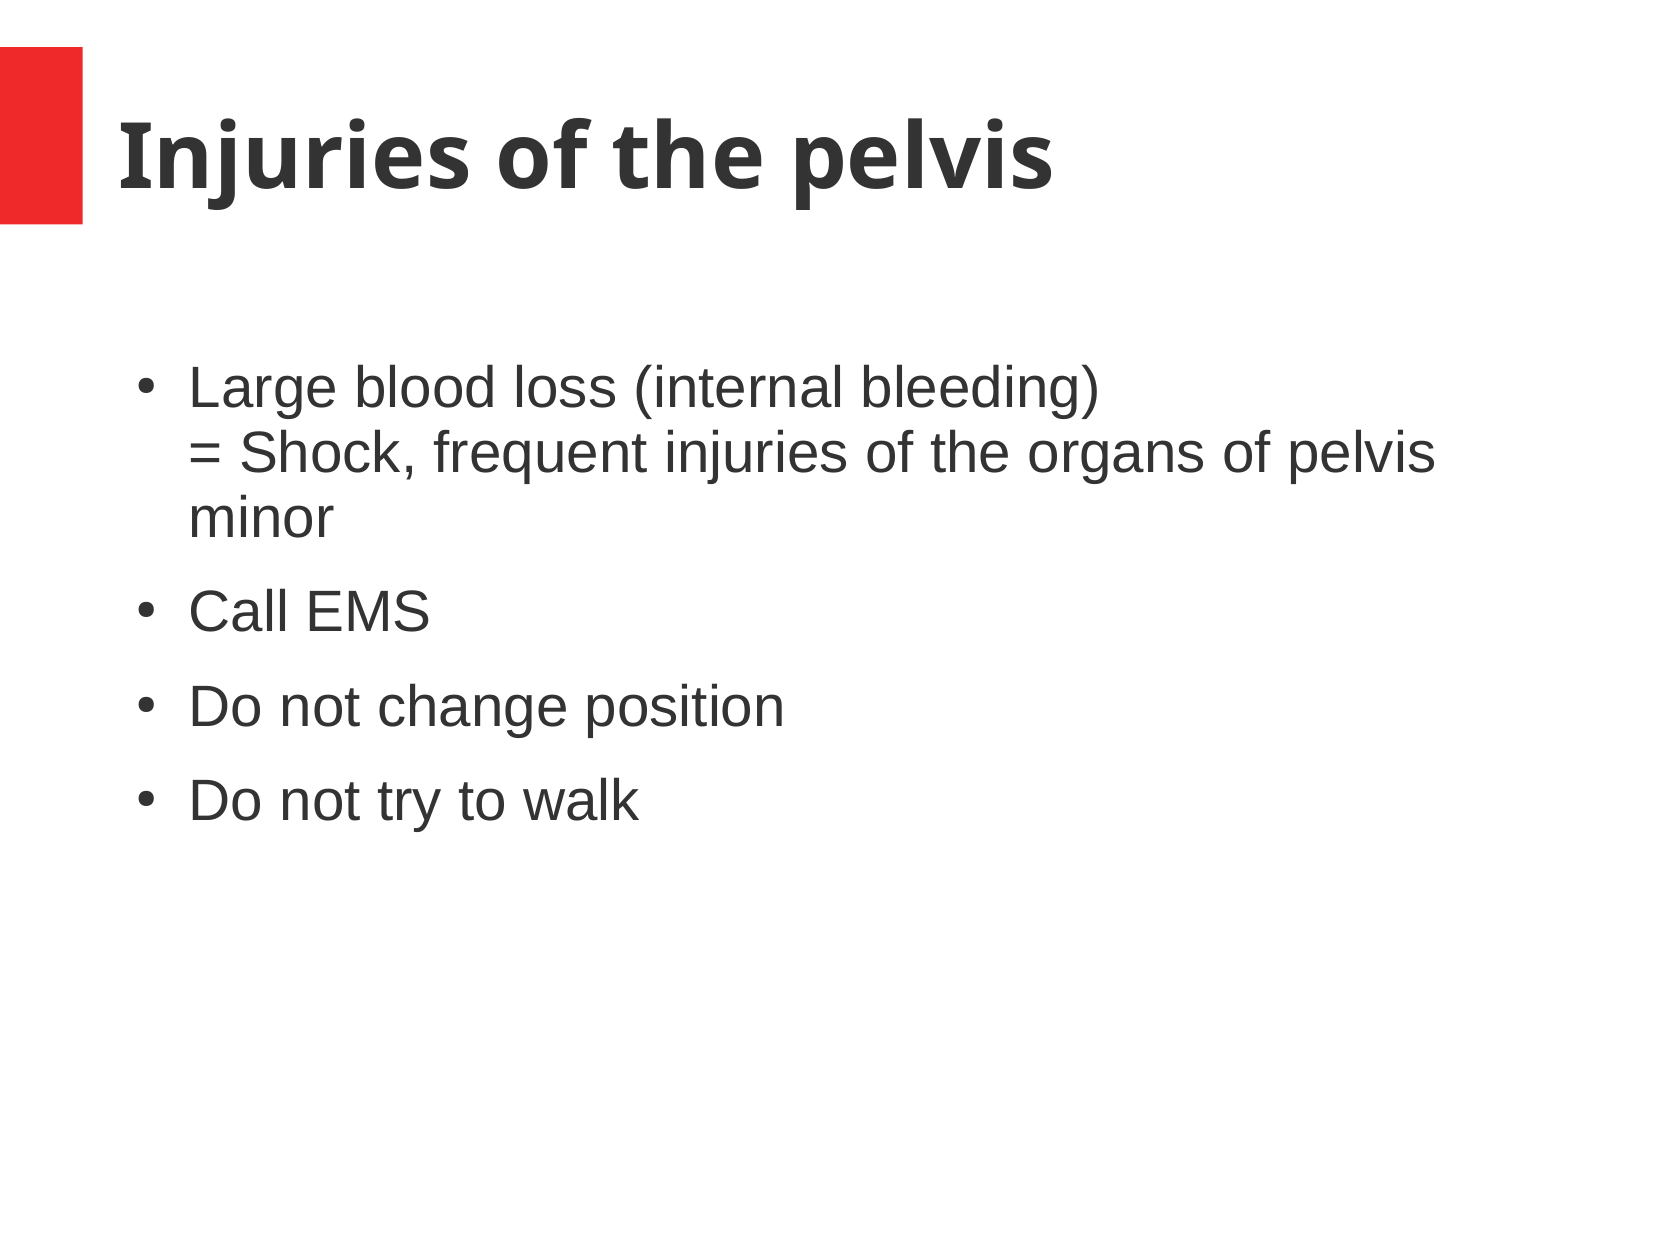

# Injuries of the pelvis
Large blood loss (internal bleeding)
= Shock, frequent injuries of the organs of pelvis minor
Call EMS
Do not change position
Do not try to walk